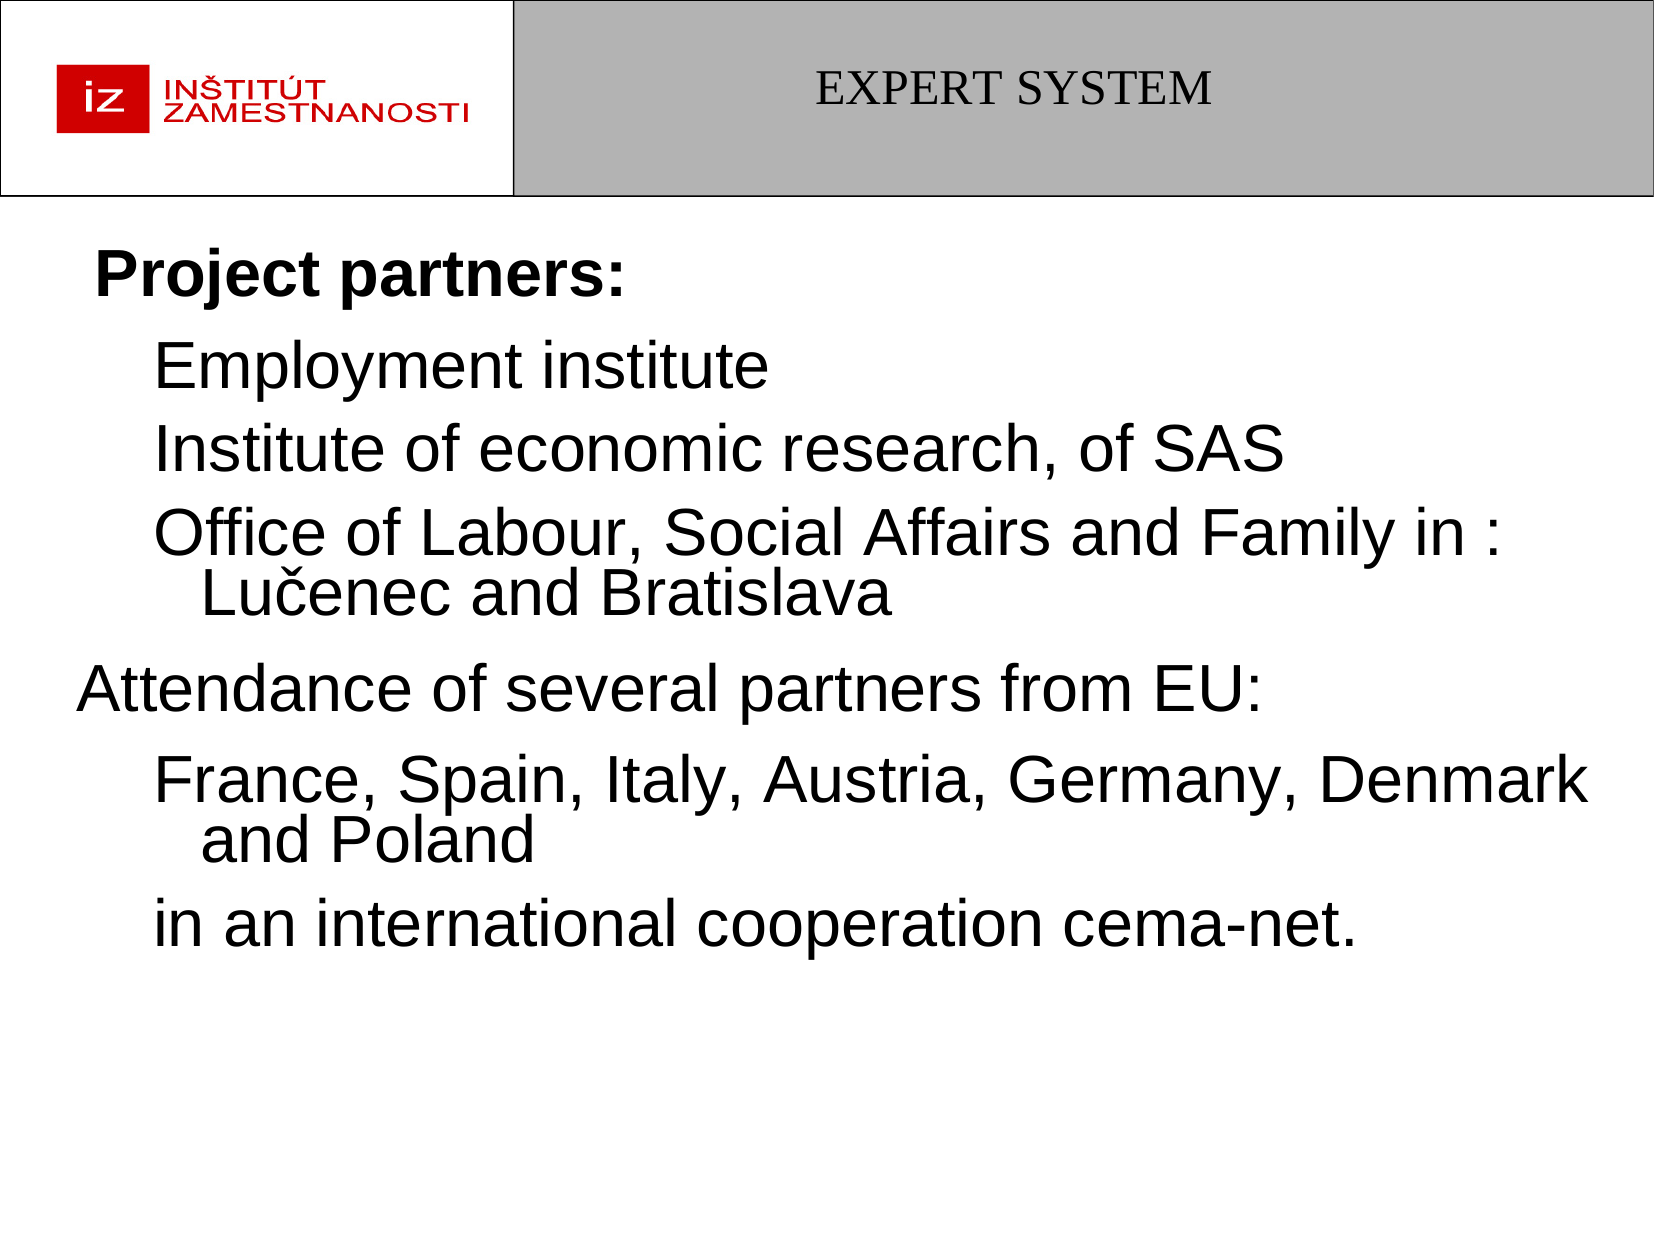

EXPERTNÝ SYSTÉM
EXPERT SYSTEM
# Project partners:
Employment institute
Institute of economic research, of SAS
Office of Labour, Social Affairs and Family in : Lučenec and Bratislava
Attendance of several partners from EU:
France, Spain, Italy, Austria, Germany, Denmark and Poland
in an international cooperation cema-net.